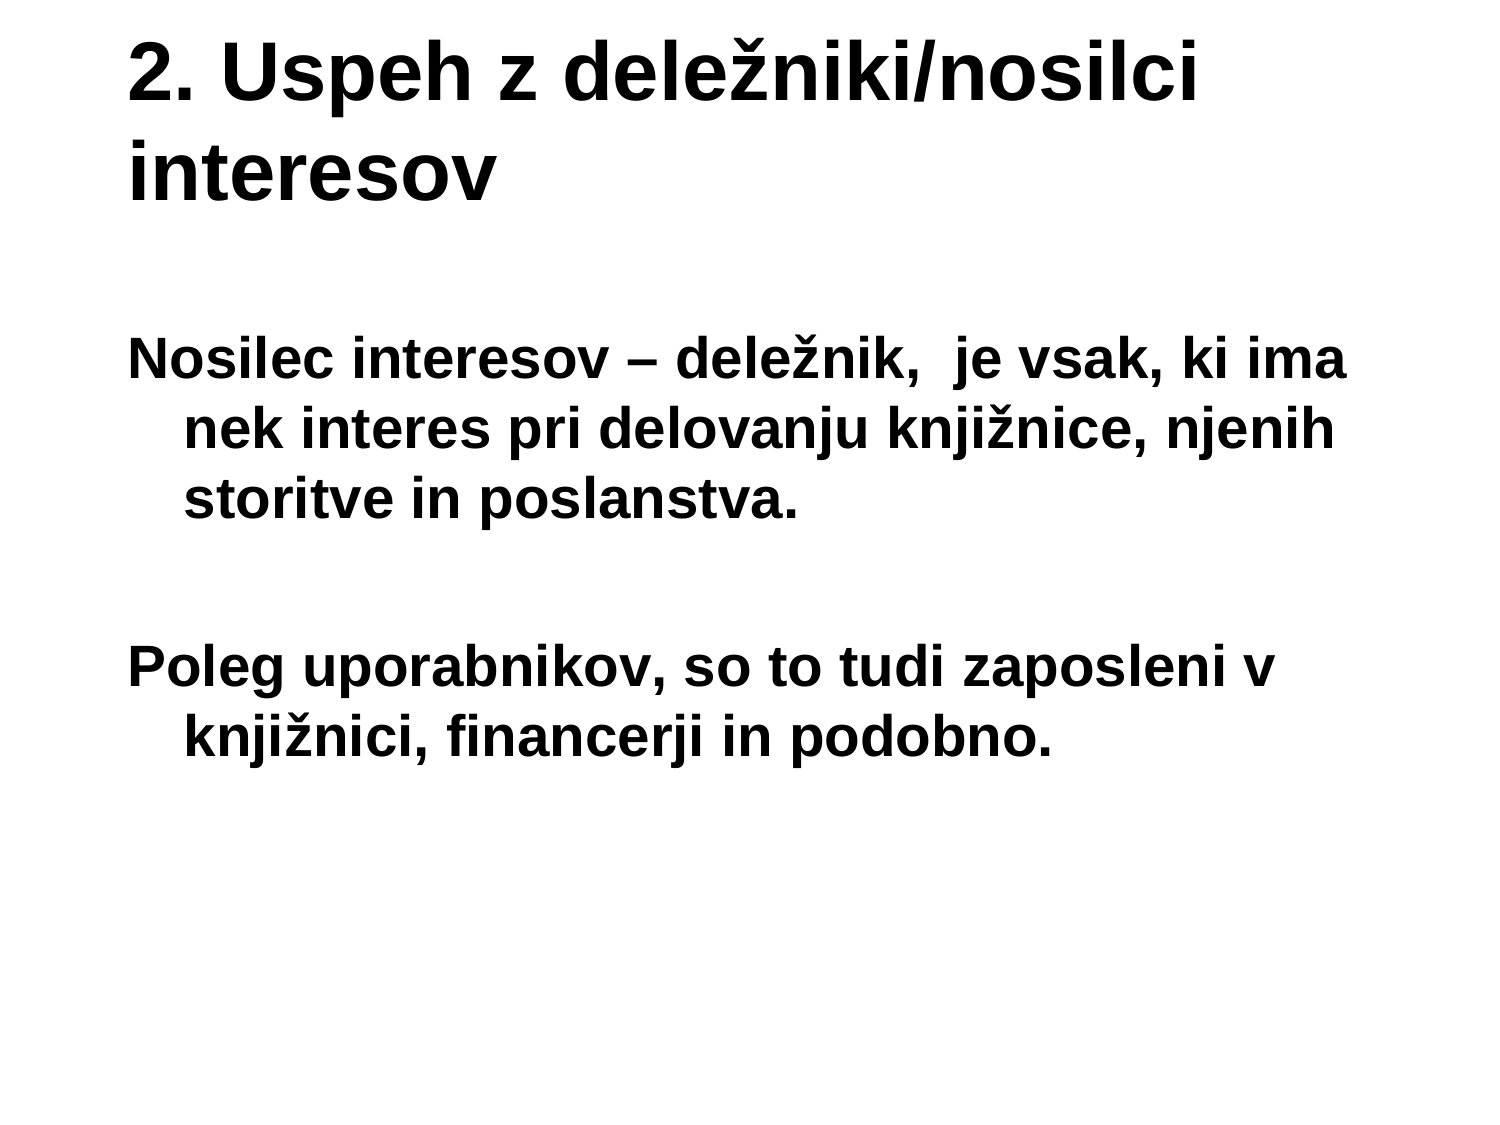

# 2. Uspeh z deležniki/nosilci interesov
Nosilec interesov – deležnik, je vsak, ki ima nek interes pri delovanju knjižnice, njenih storitve in poslanstva.
Poleg uporabnikov, so to tudi zaposleni v knjižnici, financerji in podobno.